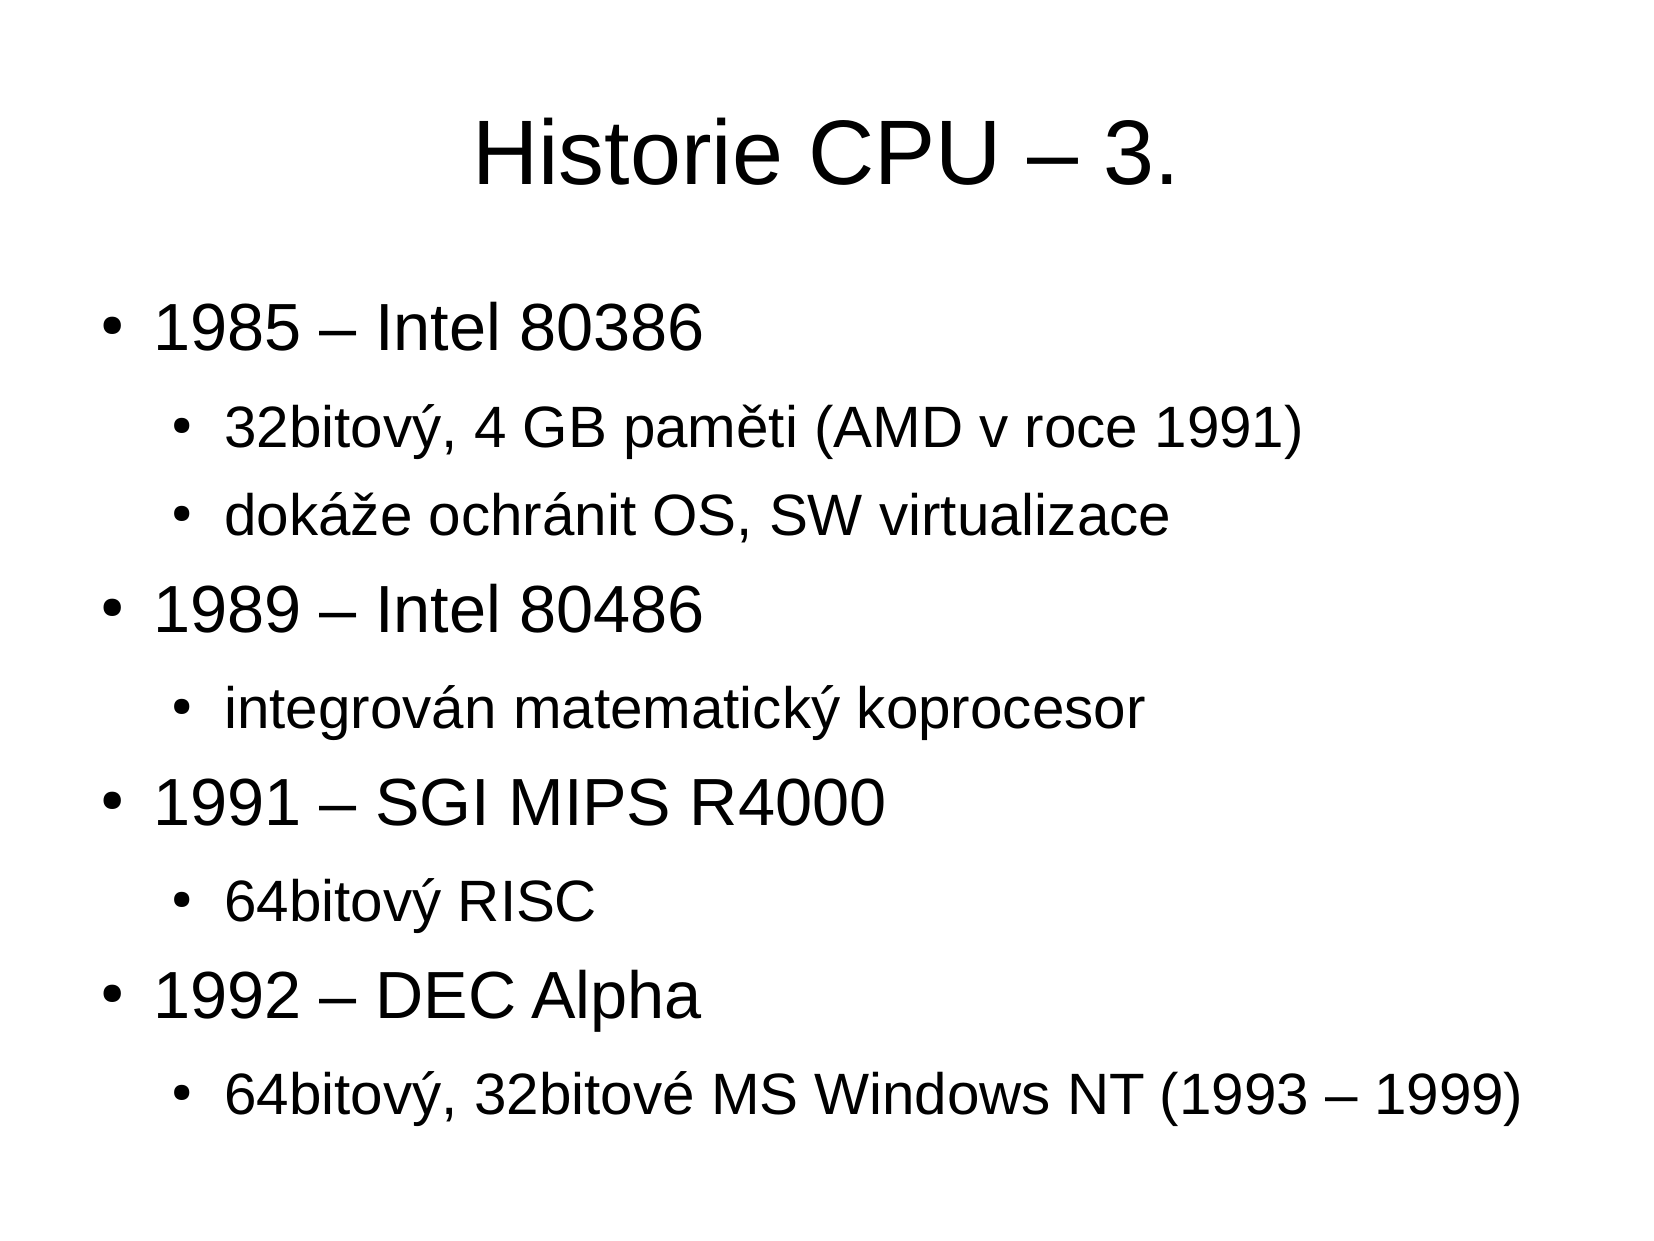

# Historie CPU – 3.
1985 – Intel 80386
32bitový, 4 GB paměti (AMD v roce 1991)
dokáže ochránit OS, SW virtualizace
1989 – Intel 80486
integrován matematický koprocesor
1991 – SGI MIPS R4000
64bitový RISC
1992 – DEC Alpha
64bitový, 32bitové MS Windows NT (1993 – 1999)